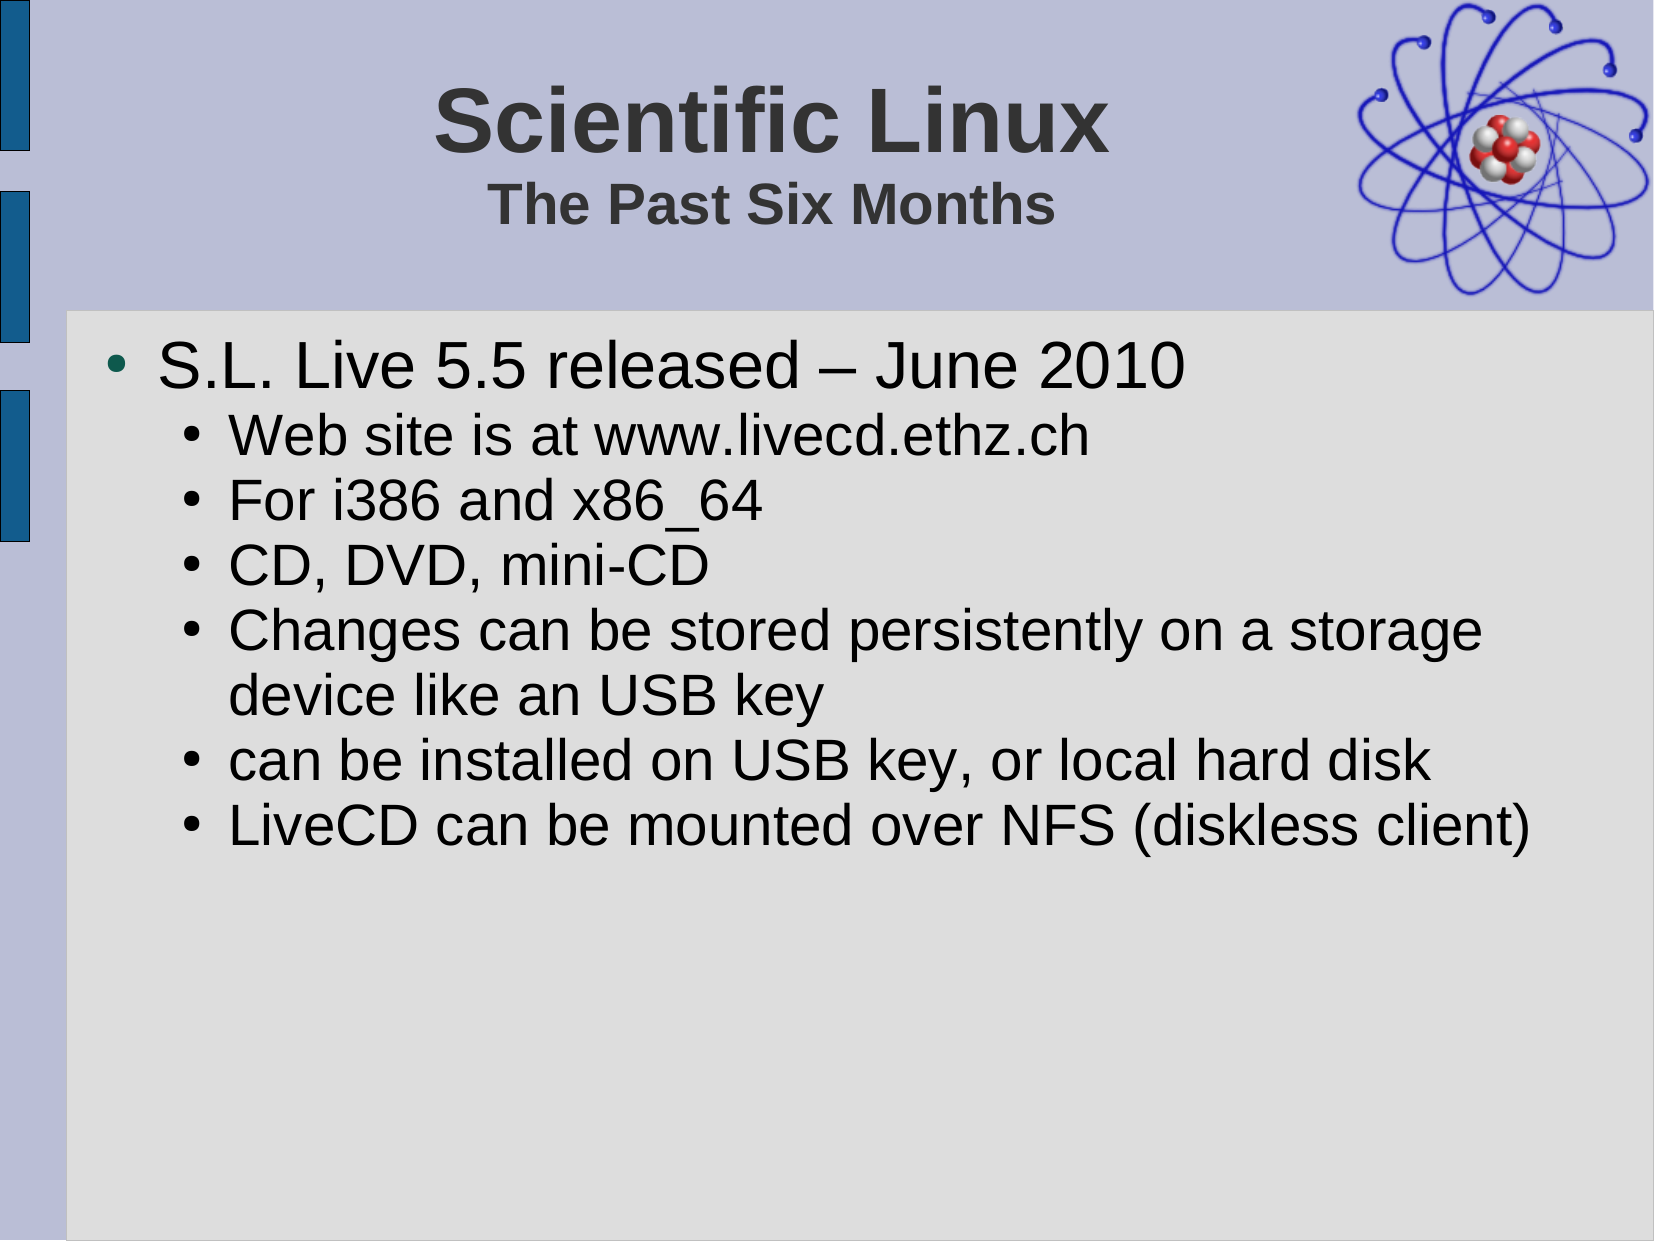

# Scientific Linux The Past Six Months
S.L. Live 5.5 released – June 2010
Web site is at www.livecd.ethz.ch
For i386 and x86_64
CD, DVD, mini-CD
Changes can be stored persistently on a storage device like an USB key
can be installed on USB key, or local hard disk
LiveCD can be mounted over NFS (diskless client)